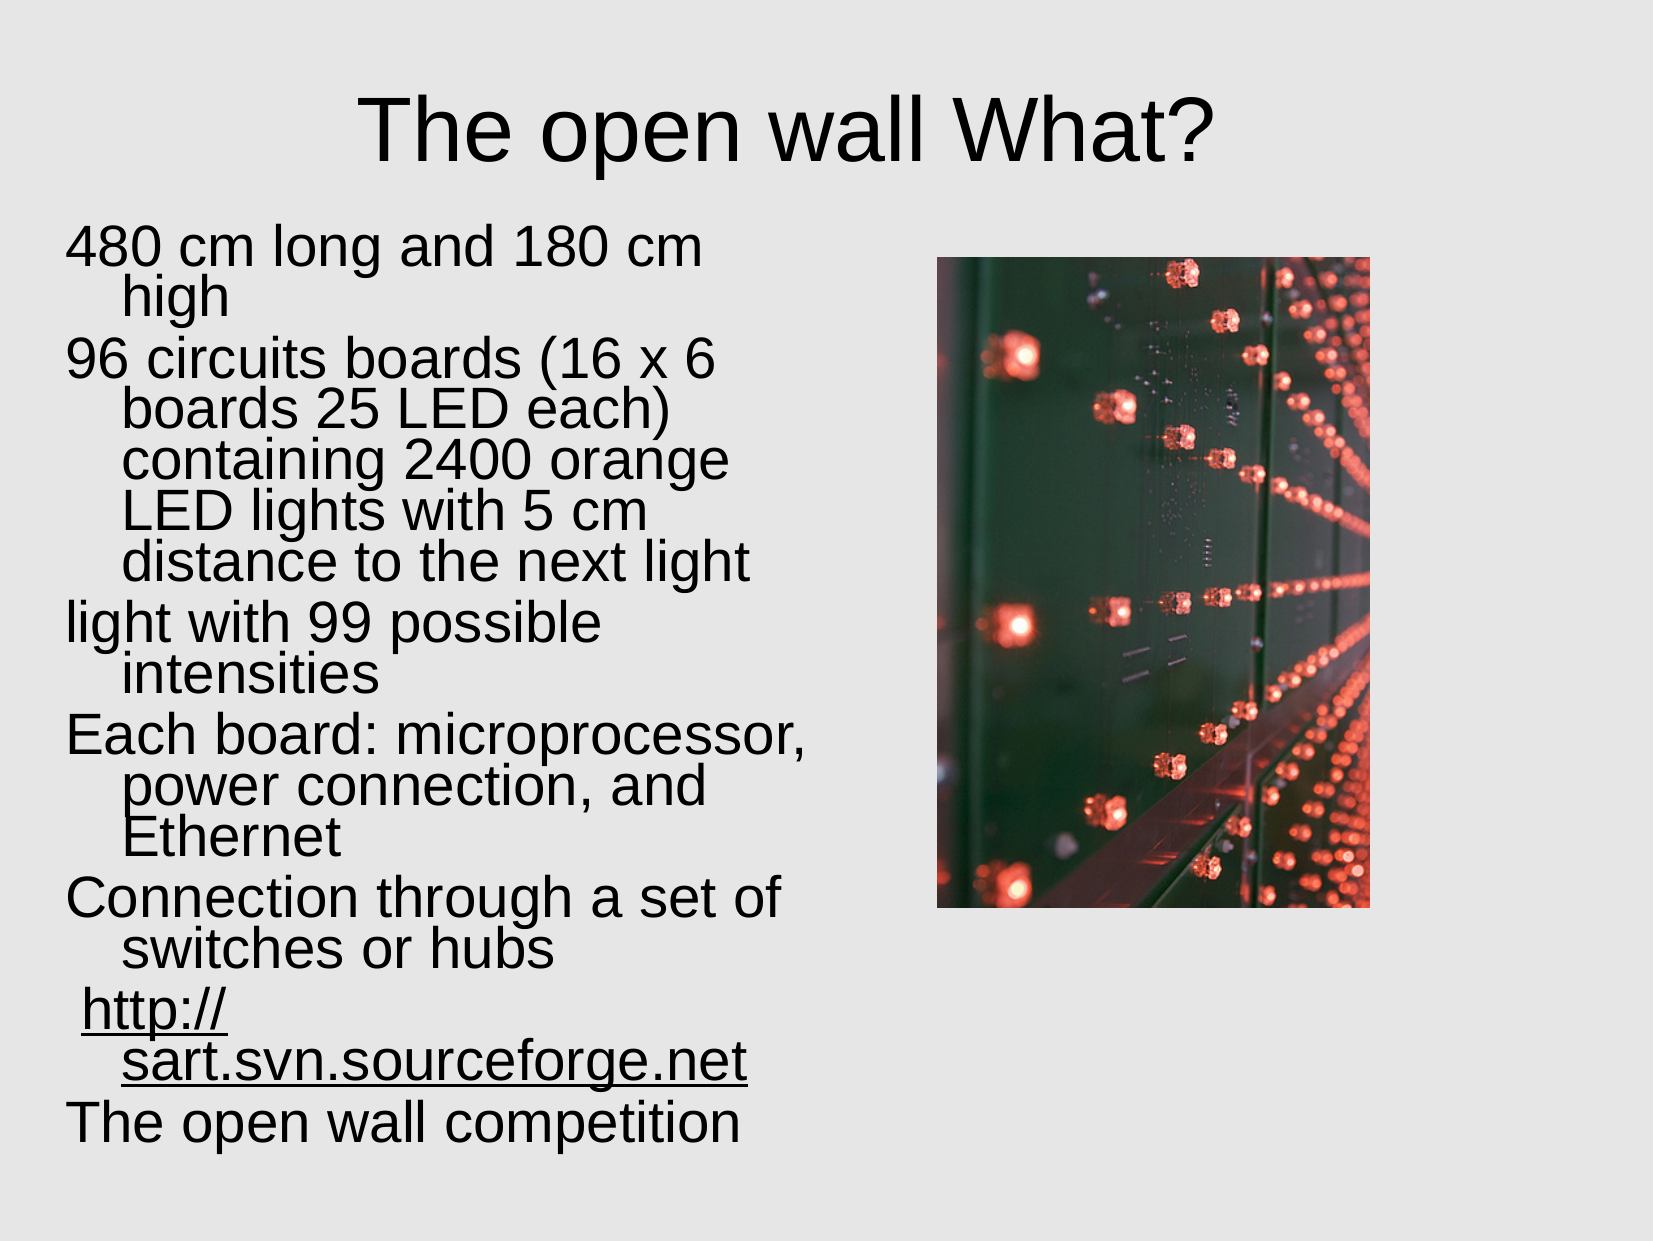

The open wall What?
480 cm long and 180 cm high
96 circuits boards (16 x 6 boards 25 LED each) containing 2400 orange LED lights with 5 cm distance to the next light
light with 99 possible intensities
Each board: microprocessor, power connection, and Ethernet
Connection through a set of switches or hubs
 http://sart.svn.sourceforge.net
The open wall competition